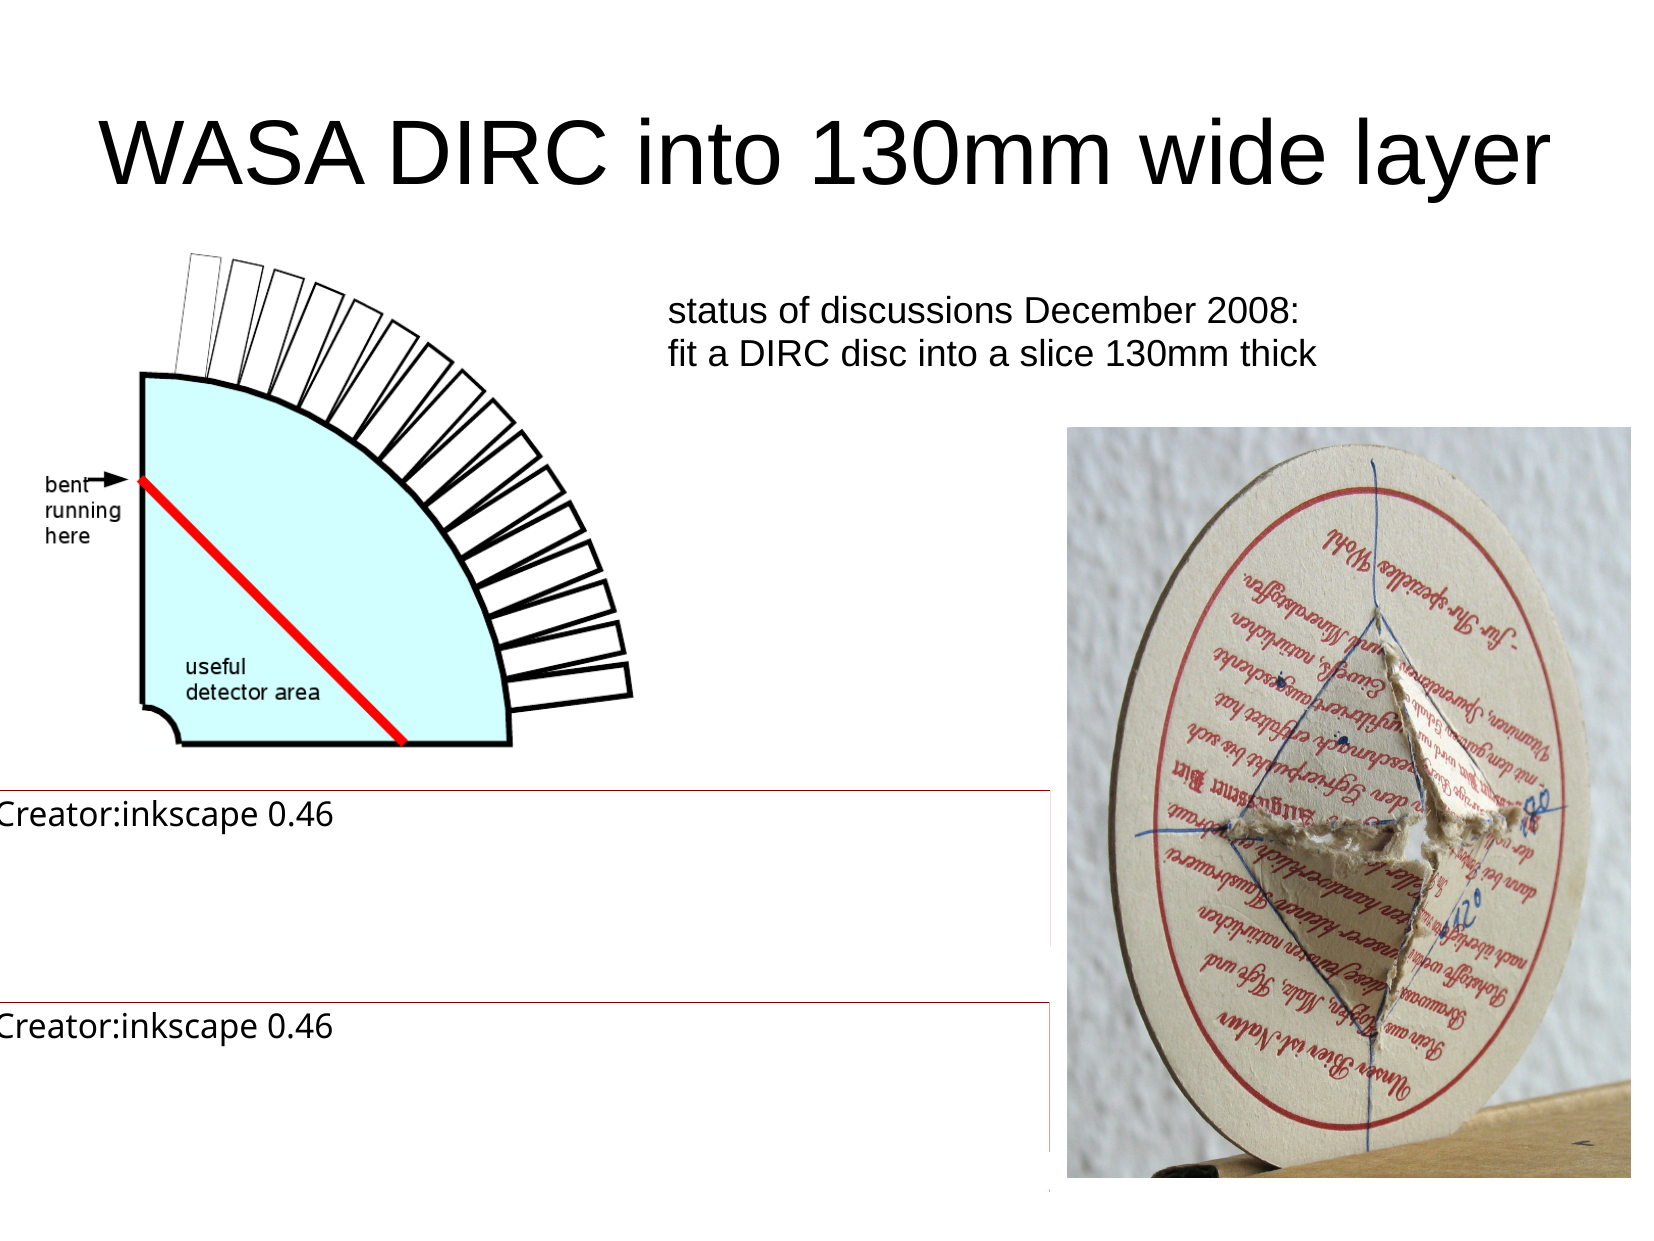

# WASA DIRC into 130mm wide layer
status of discussions December 2008:
fit a DIRC disc into a slice 130mm thick